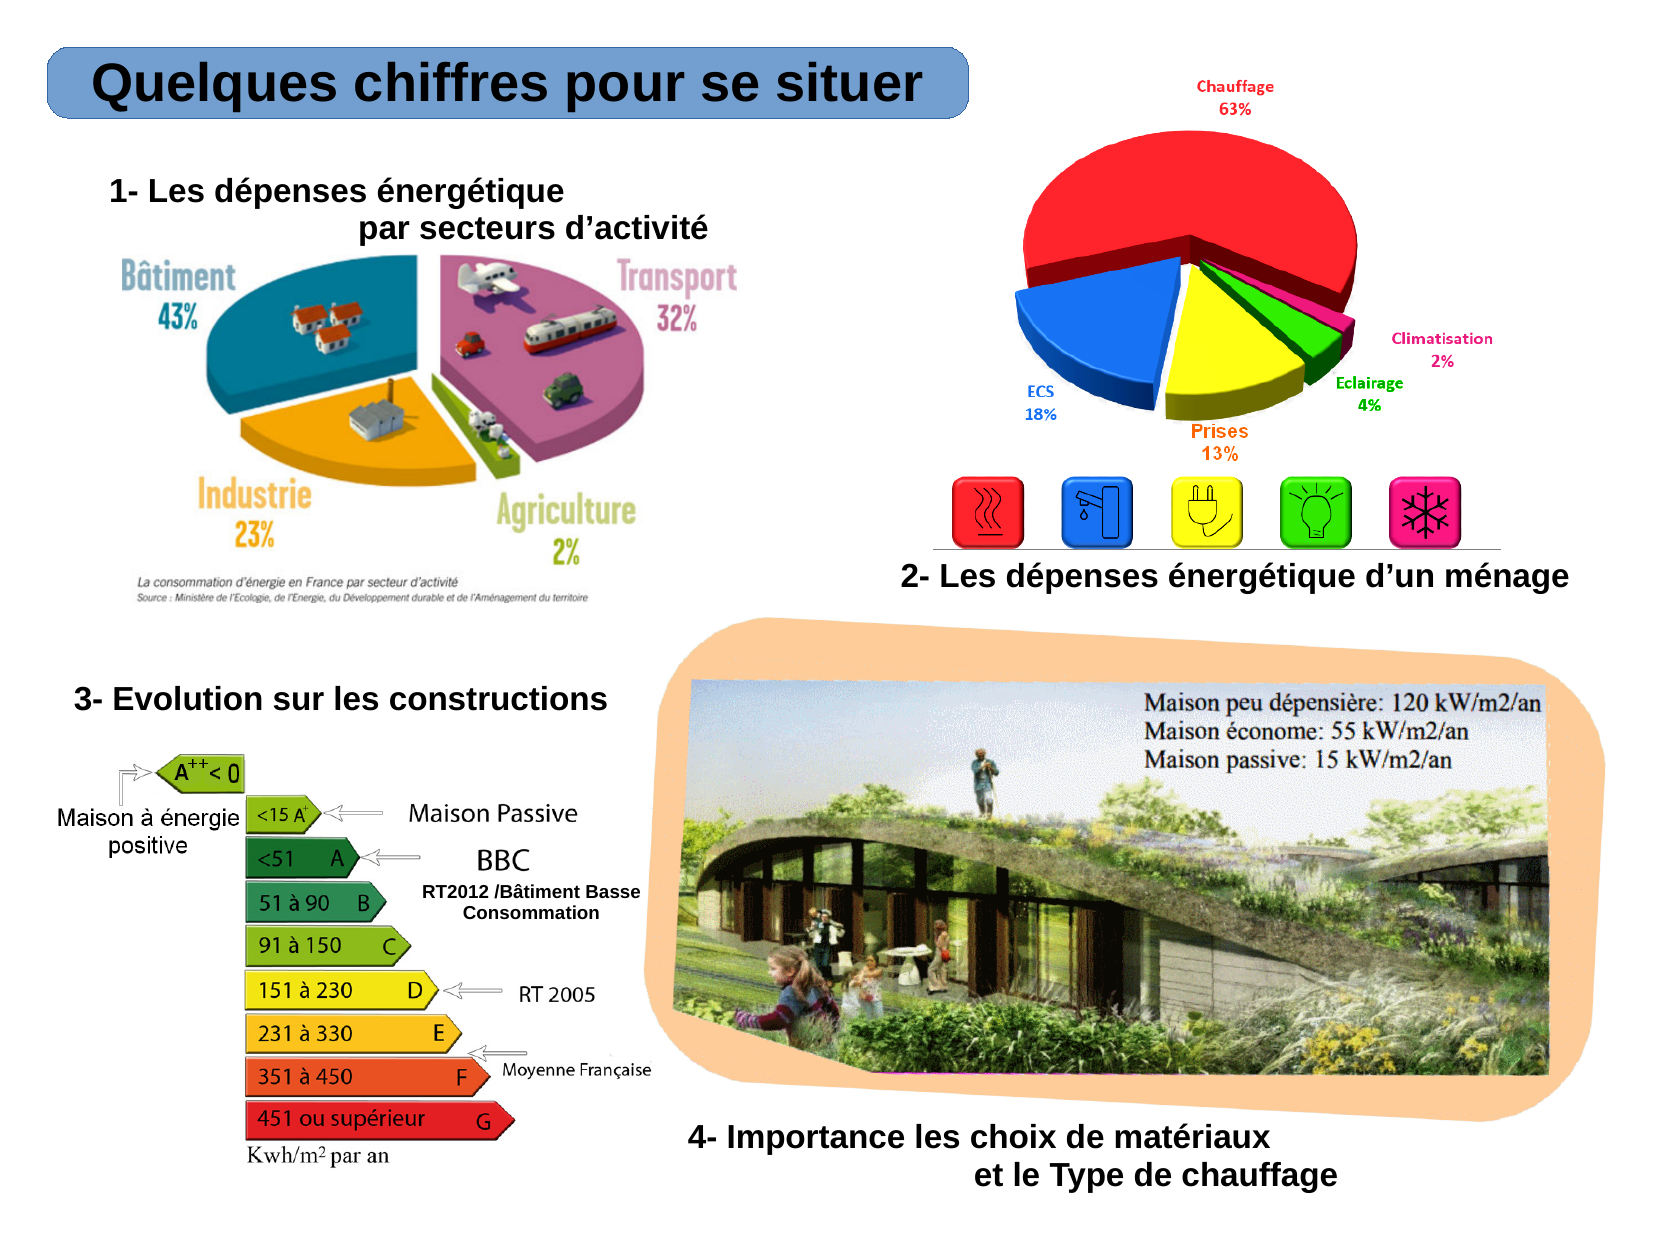

Quelques chiffres pour se situer
1- Les dépenses énergétique
 par secteurs d’activité
2- Les dépenses énergétique d’un ménage
3- Evolution sur les constructions
RT2012 /Bâtiment Basse Consommation
4- Importance les choix de matériaux
 et le Type de chauffage